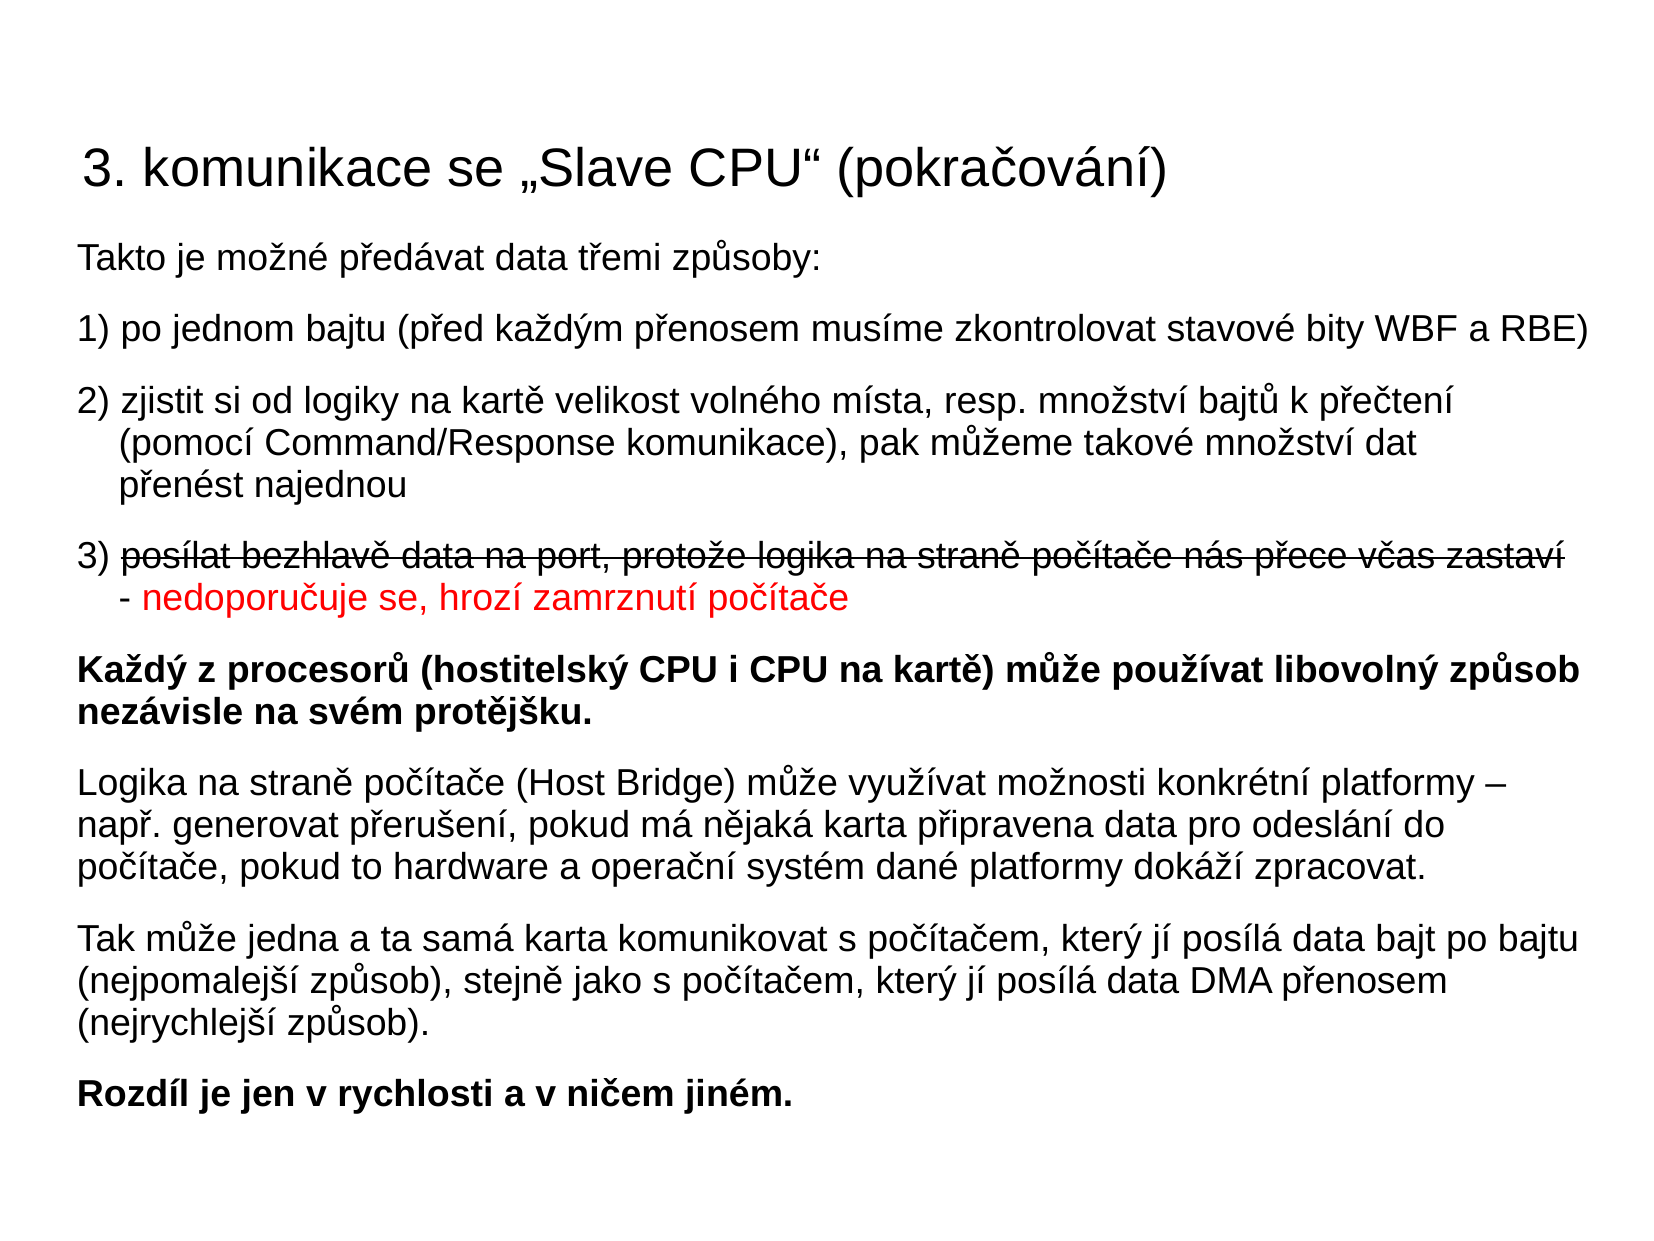

# 3. komunikace se „Slave CPU“ (pokračování)
Takto je možné předávat data třemi způsoby:
1) po jednom bajtu (před každým přenosem musíme zkontrolovat stavové bity WBF a RBE)
2) zjistit si od logiky na kartě velikost volného místa, resp. množství bajtů k přečtení     (pomocí Command/Response komunikace), pak můžeme takové množství dat
    přenést najednou
3) posílat bezhlavě data na port, protože logika na straně počítače nás přece včas zastaví
 - nedoporučuje se, hrozí zamrznutí počítače
Každý z procesorů (hostitelský CPU i CPU na kartě) může používat libovolný způsob nezávisle na svém protějšku.
Logika na straně počítače (Host Bridge) může využívat možnosti konkrétní platformy – např. generovat přerušení, pokud má nějaká karta připravena data pro odeslání do počítače, pokud to hardware a operační systém dané platformy dokáží zpracovat.
Tak může jedna a ta samá karta komunikovat s počítačem, který jí posílá data bajt po bajtu (nejpomalejší způsob), stejně jako s počítačem, který jí posílá data DMA přenosem (nejrychlejší způsob).
Rozdíl je jen v rychlosti a v ničem jiném.